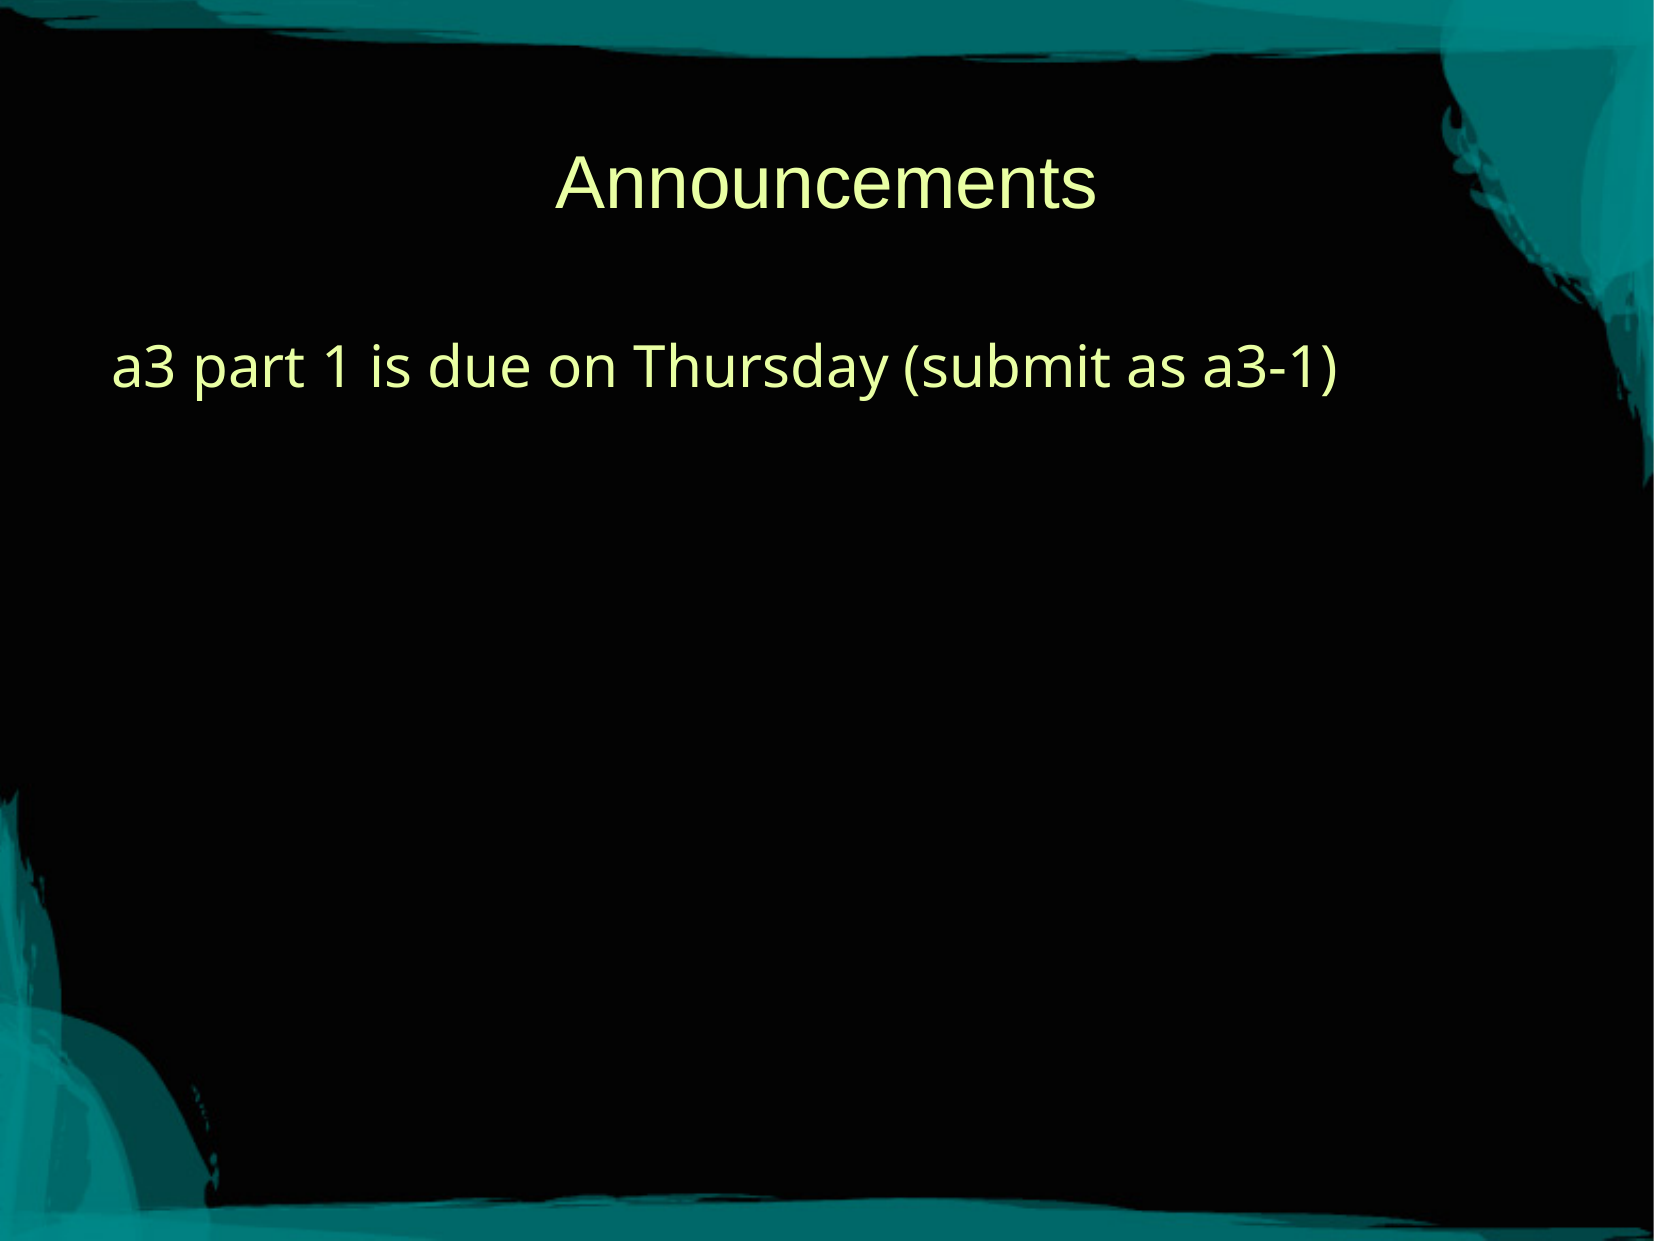

# Announcements
a3 part 1 is due on Thursday (submit as a3-1)